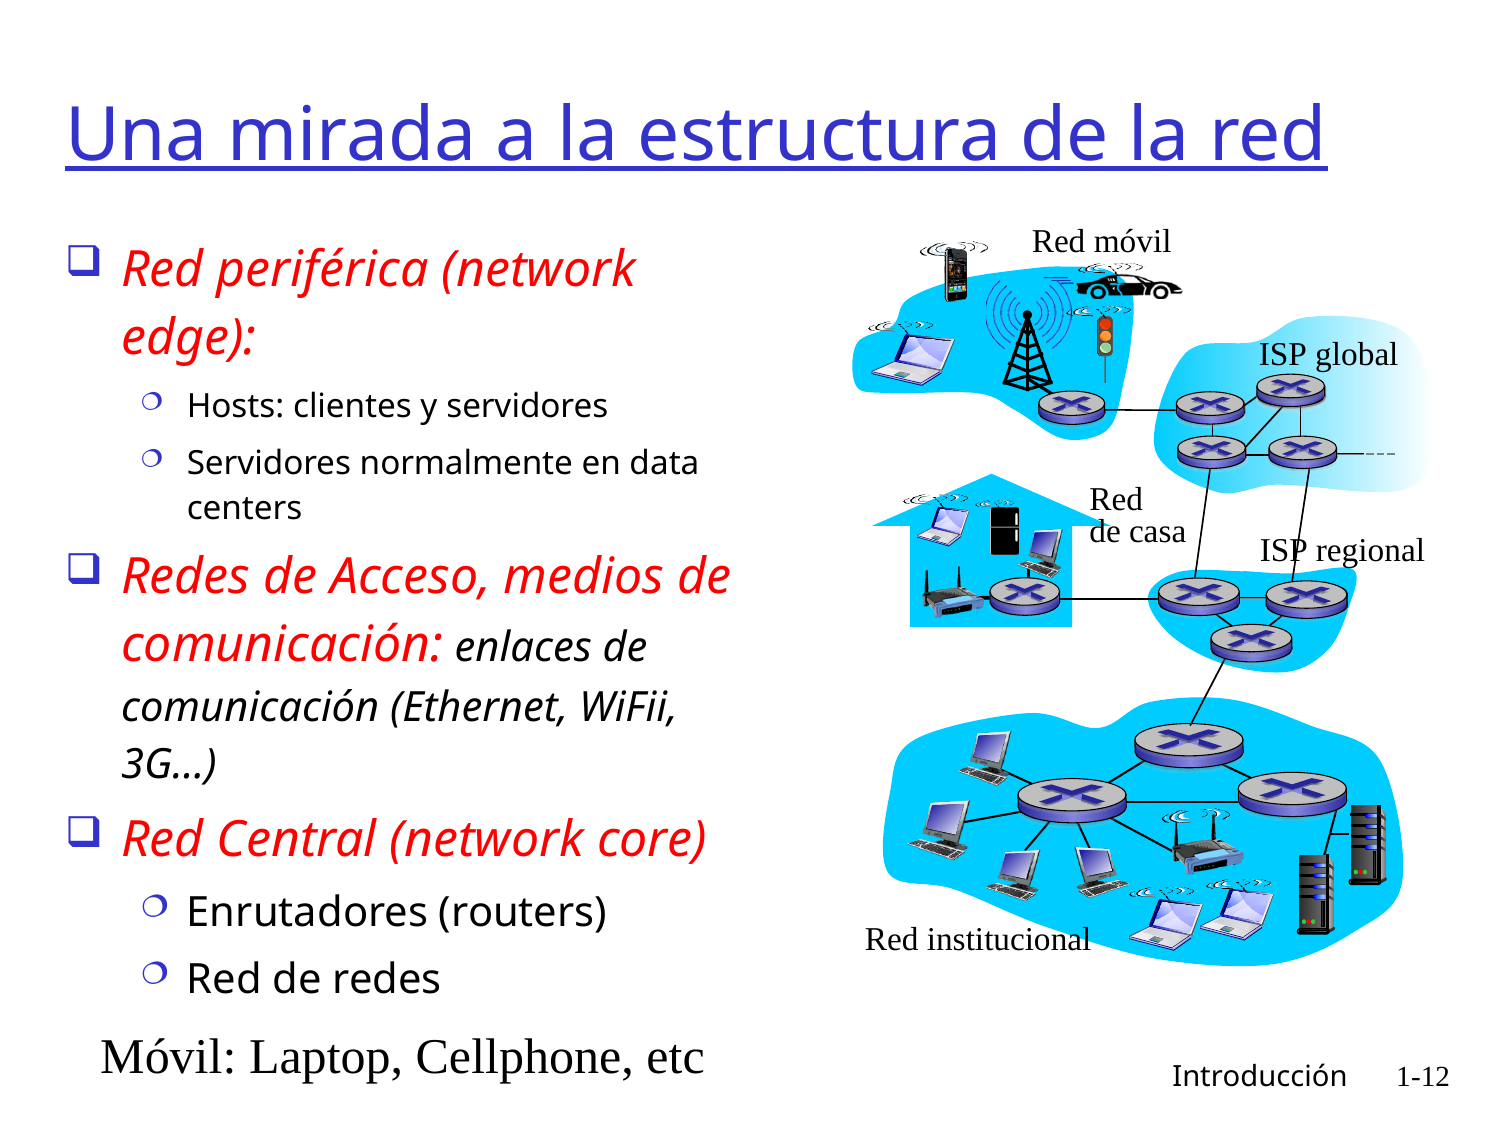

# Una mirada a la estructura de la red
Red móvil
ISP global
Red
de casa
ISP regional
Red institucional
Red periférica (network edge):
Hosts: clientes y servidores
Servidores normalmente en data centers
Redes de Acceso, medios de comunicación: enlaces de comunicación (Ethernet, WiFii, 3G...)
Red Central (network core)
Enrutadores (routers)
Red de redes
Móvil: Laptop, Cellphone, etc
 Introducción